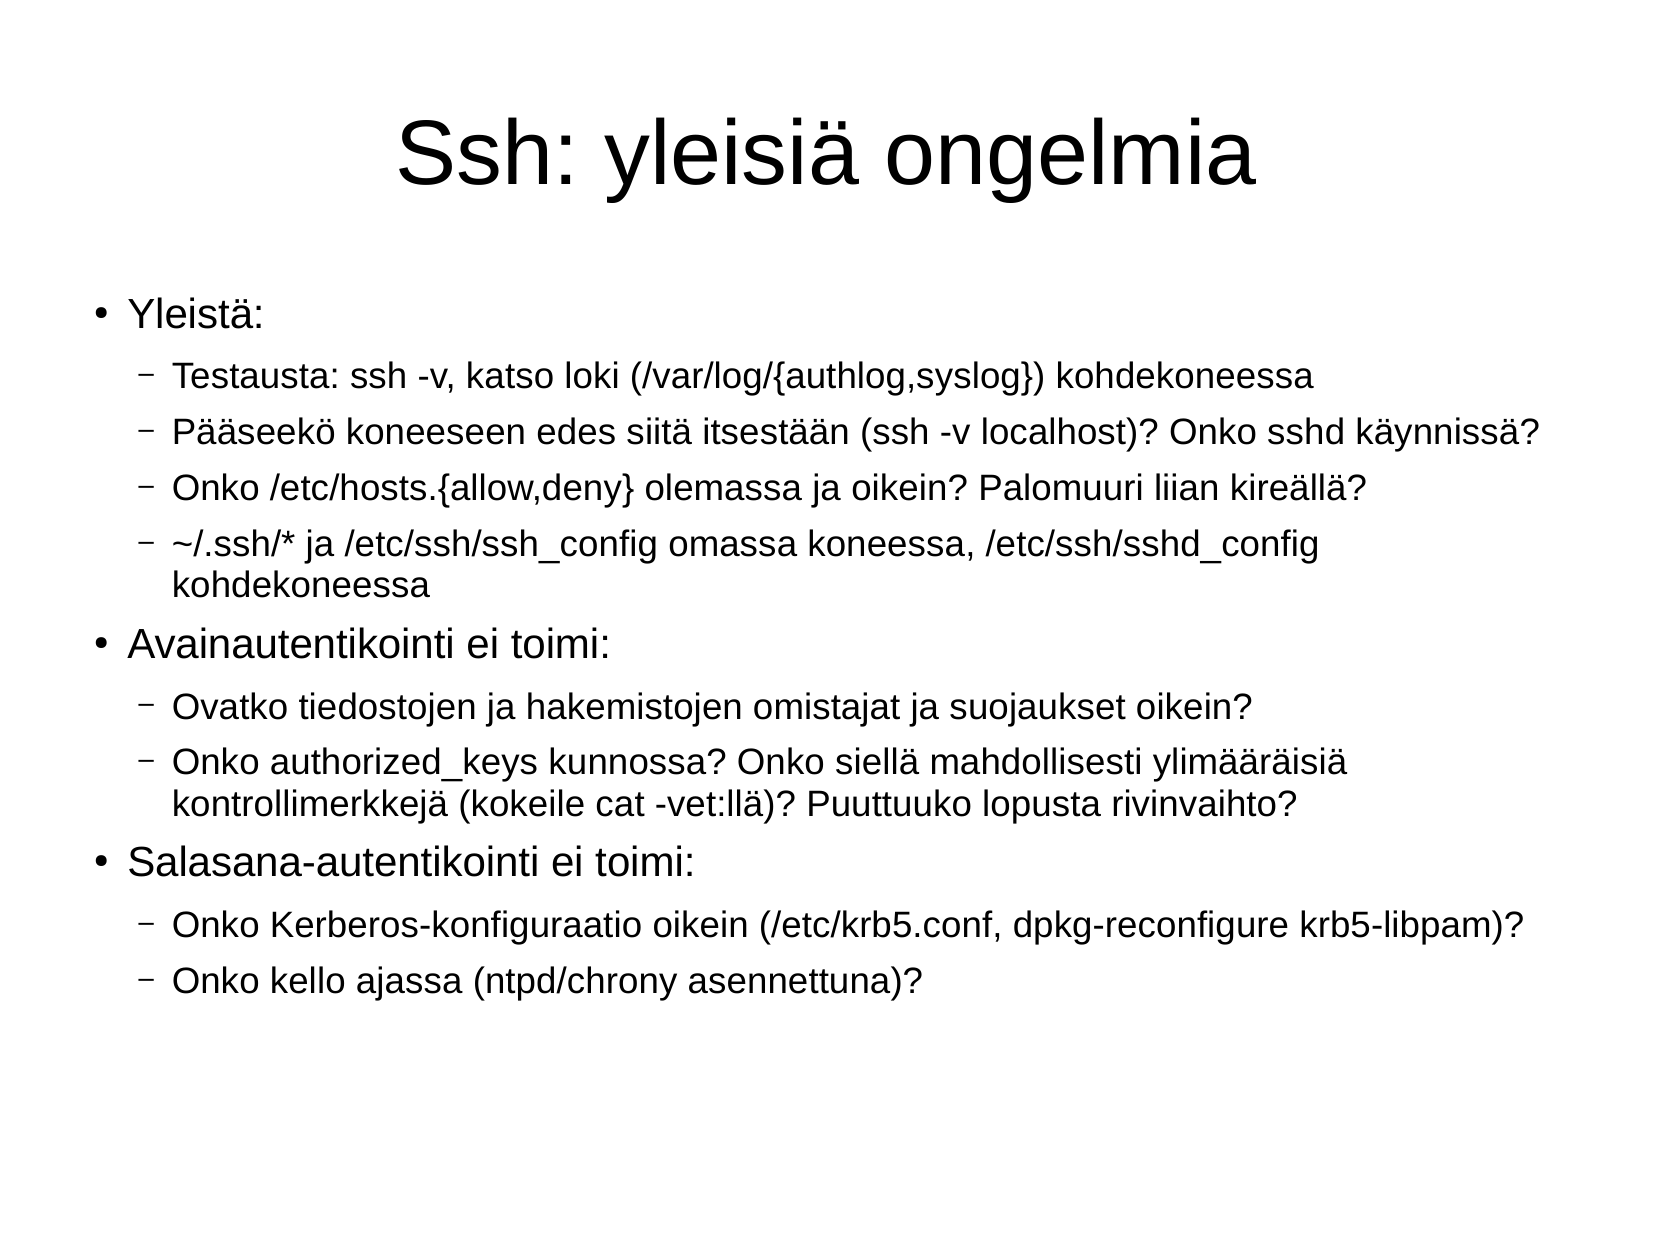

# Ssh: yleisiä ongelmia
Yleistä:
Testausta: ssh -v, katso loki (/var/log/{authlog,syslog}) kohdekoneessa
Pääseekö koneeseen edes siitä itsestään (ssh -v localhost)? Onko sshd käynnissä?
Onko /etc/hosts.{allow,deny} olemassa ja oikein? Palomuuri liian kireällä?
~/.ssh/* ja /etc/ssh/ssh_config omassa koneessa, /etc/ssh/sshd_config kohdekoneessa
Avainautentikointi ei toimi:
Ovatko tiedostojen ja hakemistojen omistajat ja suojaukset oikein?
Onko authorized_keys kunnossa? Onko siellä mahdollisesti ylimääräisiä kontrollimerkkejä (kokeile cat -vet:llä)? Puuttuuko lopusta rivinvaihto?
Salasana-autentikointi ei toimi:
Onko Kerberos-konfiguraatio oikein (/etc/krb5.conf, dpkg-reconfigure krb5-libpam)?
Onko kello ajassa (ntpd/chrony asennettuna)?